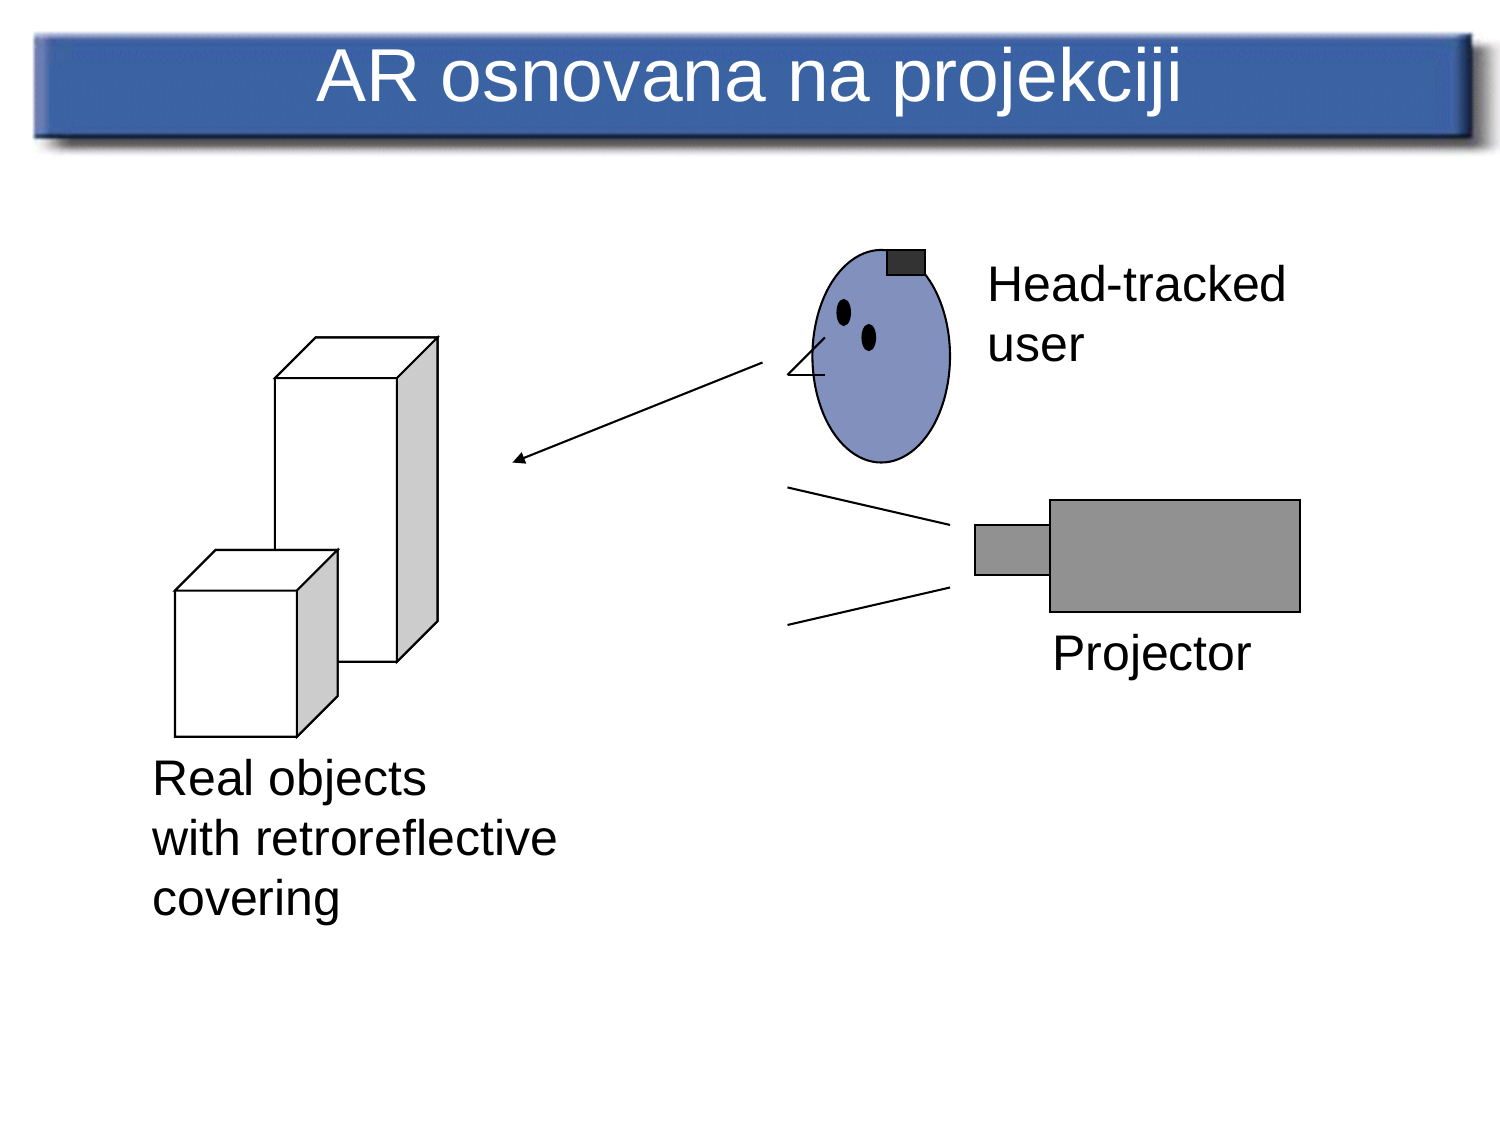

# AR osnovana na projekciji
Head-tracked
user
Projector
Real objects
with retroreflective
covering